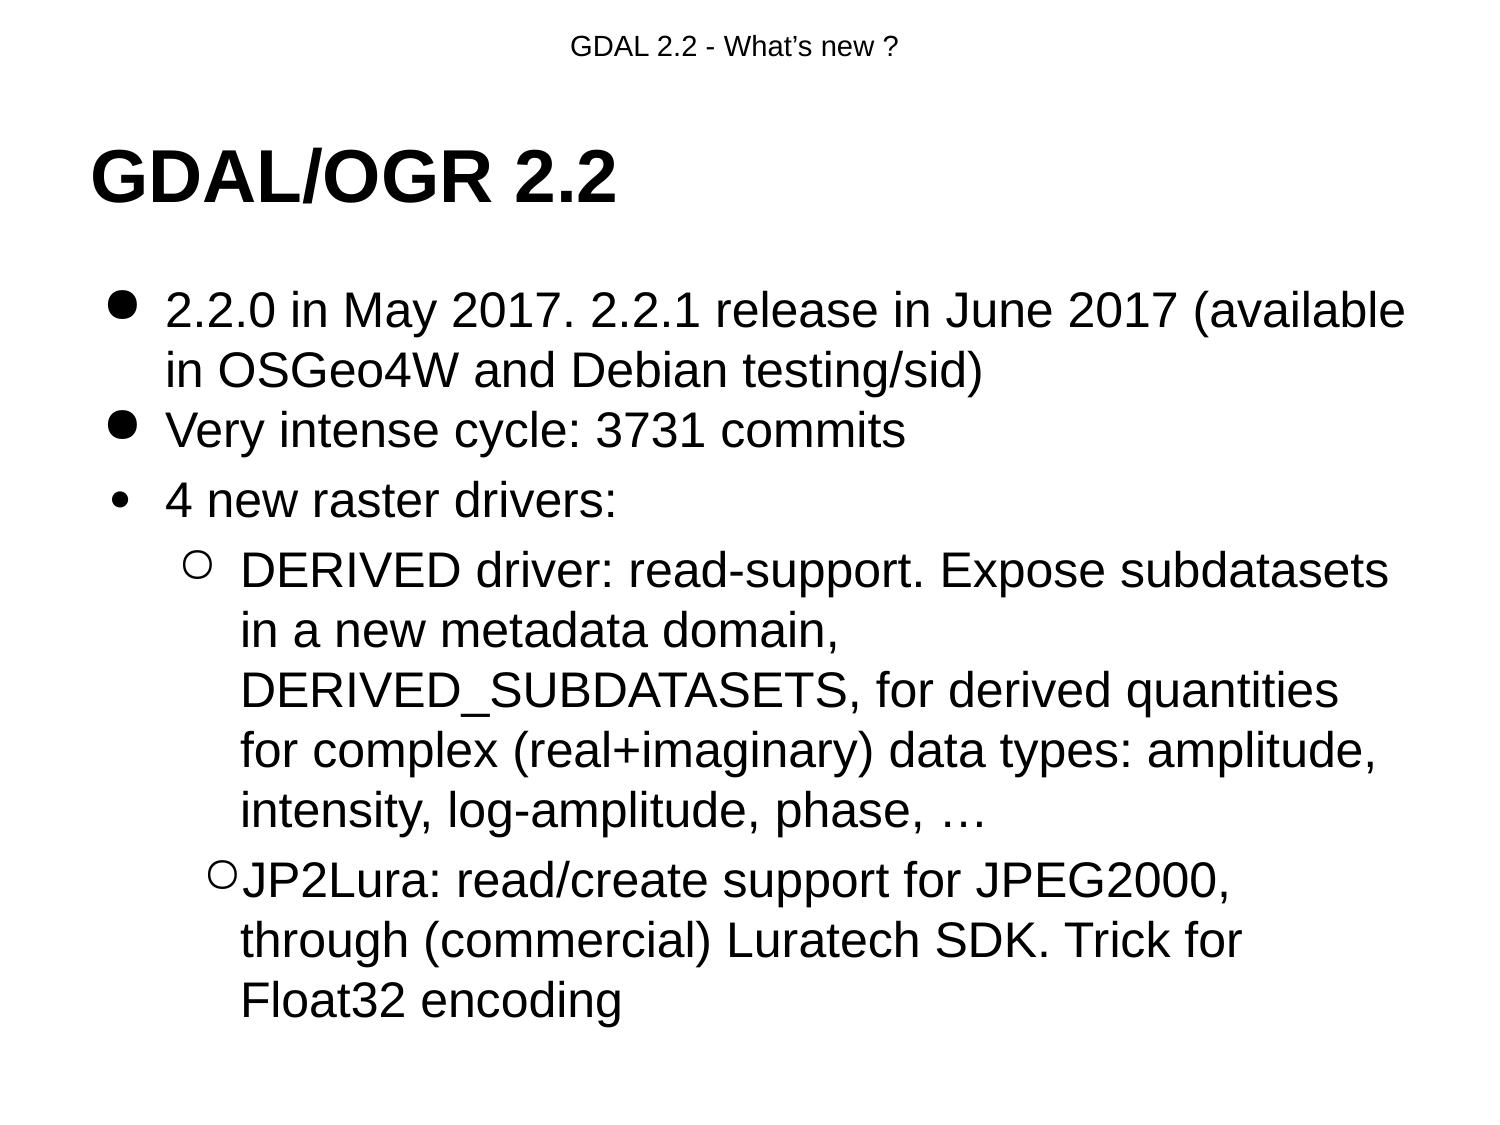

# GDAL/OGR 2.2
2.2.0 in May 2017. 2.2.1 release in June 2017 (available in OSGeo4W and Debian testing/sid)
Very intense cycle: 3731 commits
4 new raster drivers:
​DERIVED driver: read-support. Expose subdatasets in a new metadata domain, DERIVED_SUBDATASETS, for derived quantities for complex (real+imaginary) data types: amplitude, intensity, log-amplitude, phase, …
JP2Lura: read/create support for JPEG2000, through (commercial) Luratech SDK. Trick for Float32 encoding